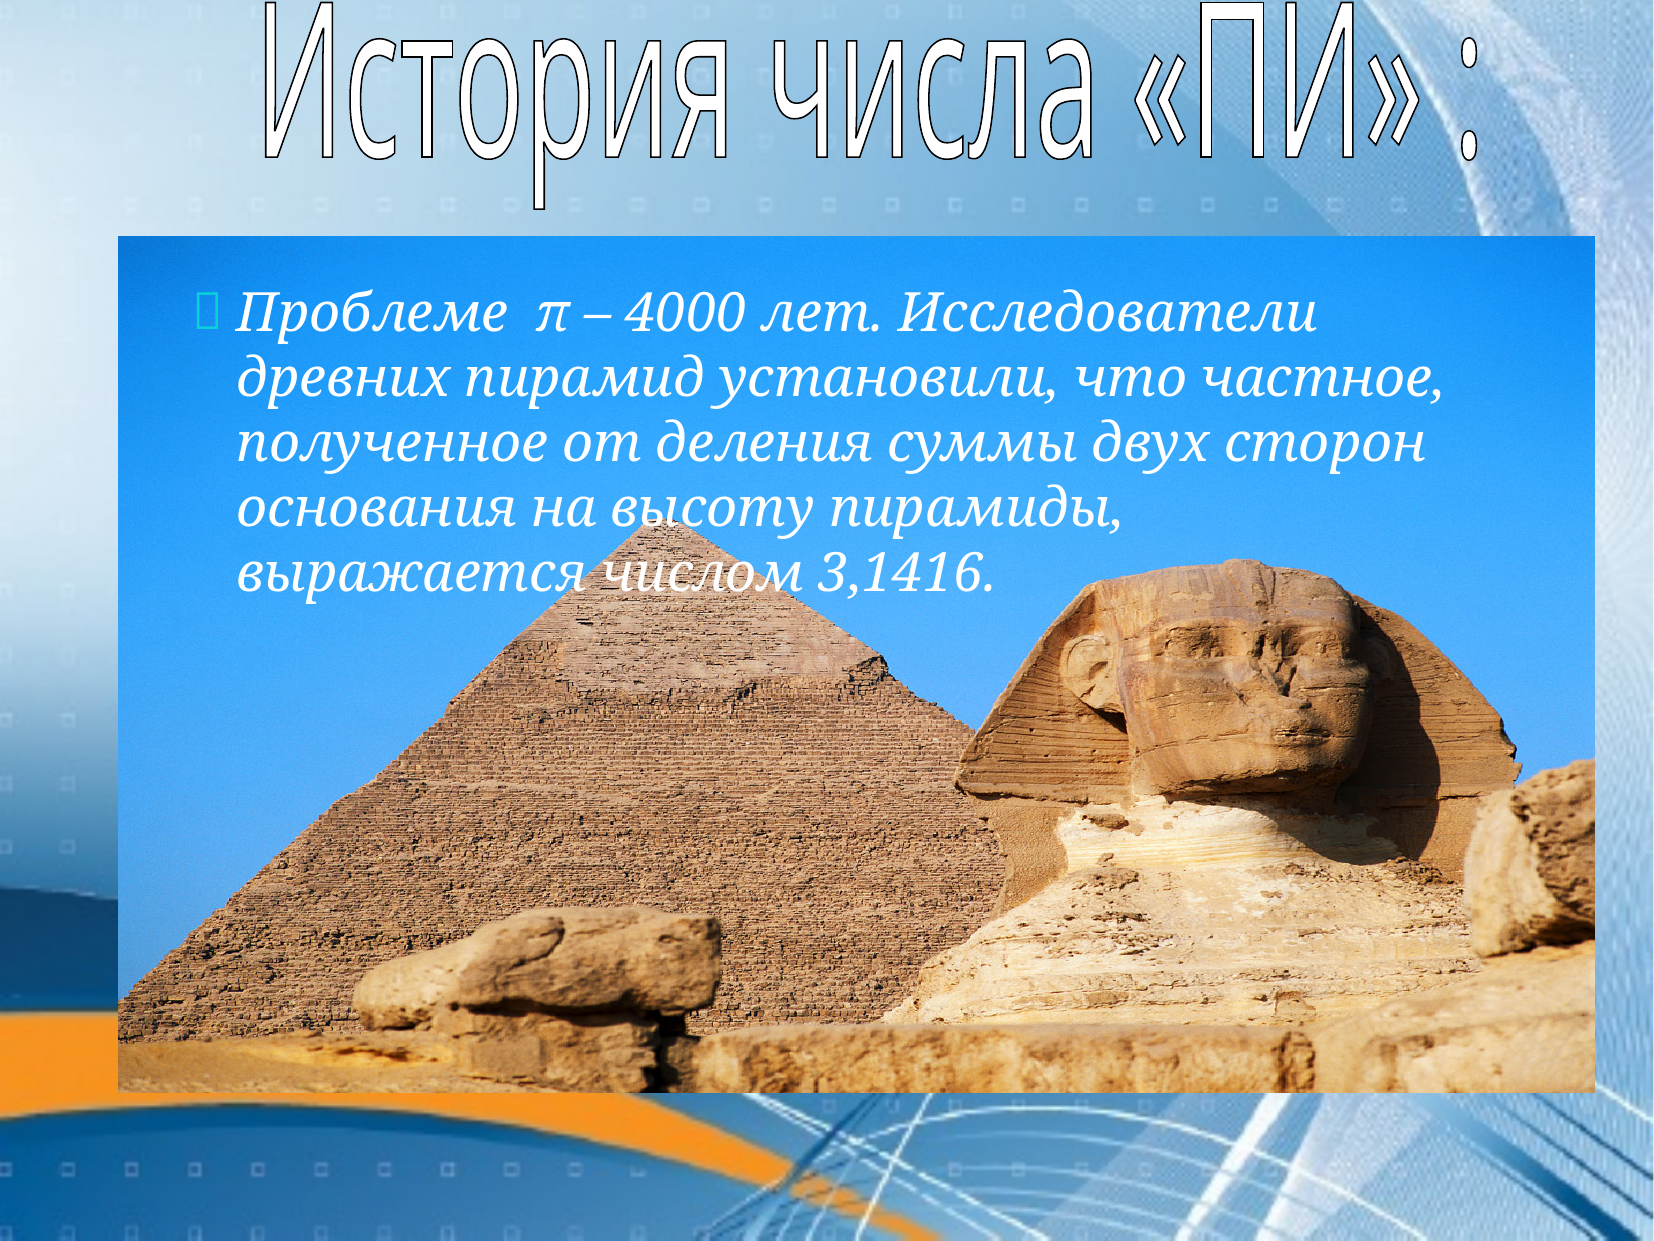

История числа «ПИ» :
#
Проблеме π – 4000 лет. Исследователи древних пирамид установили, что частное, полученное от деления суммы двух сторон основания на высоту пирамиды, выражается числом 3,1416.